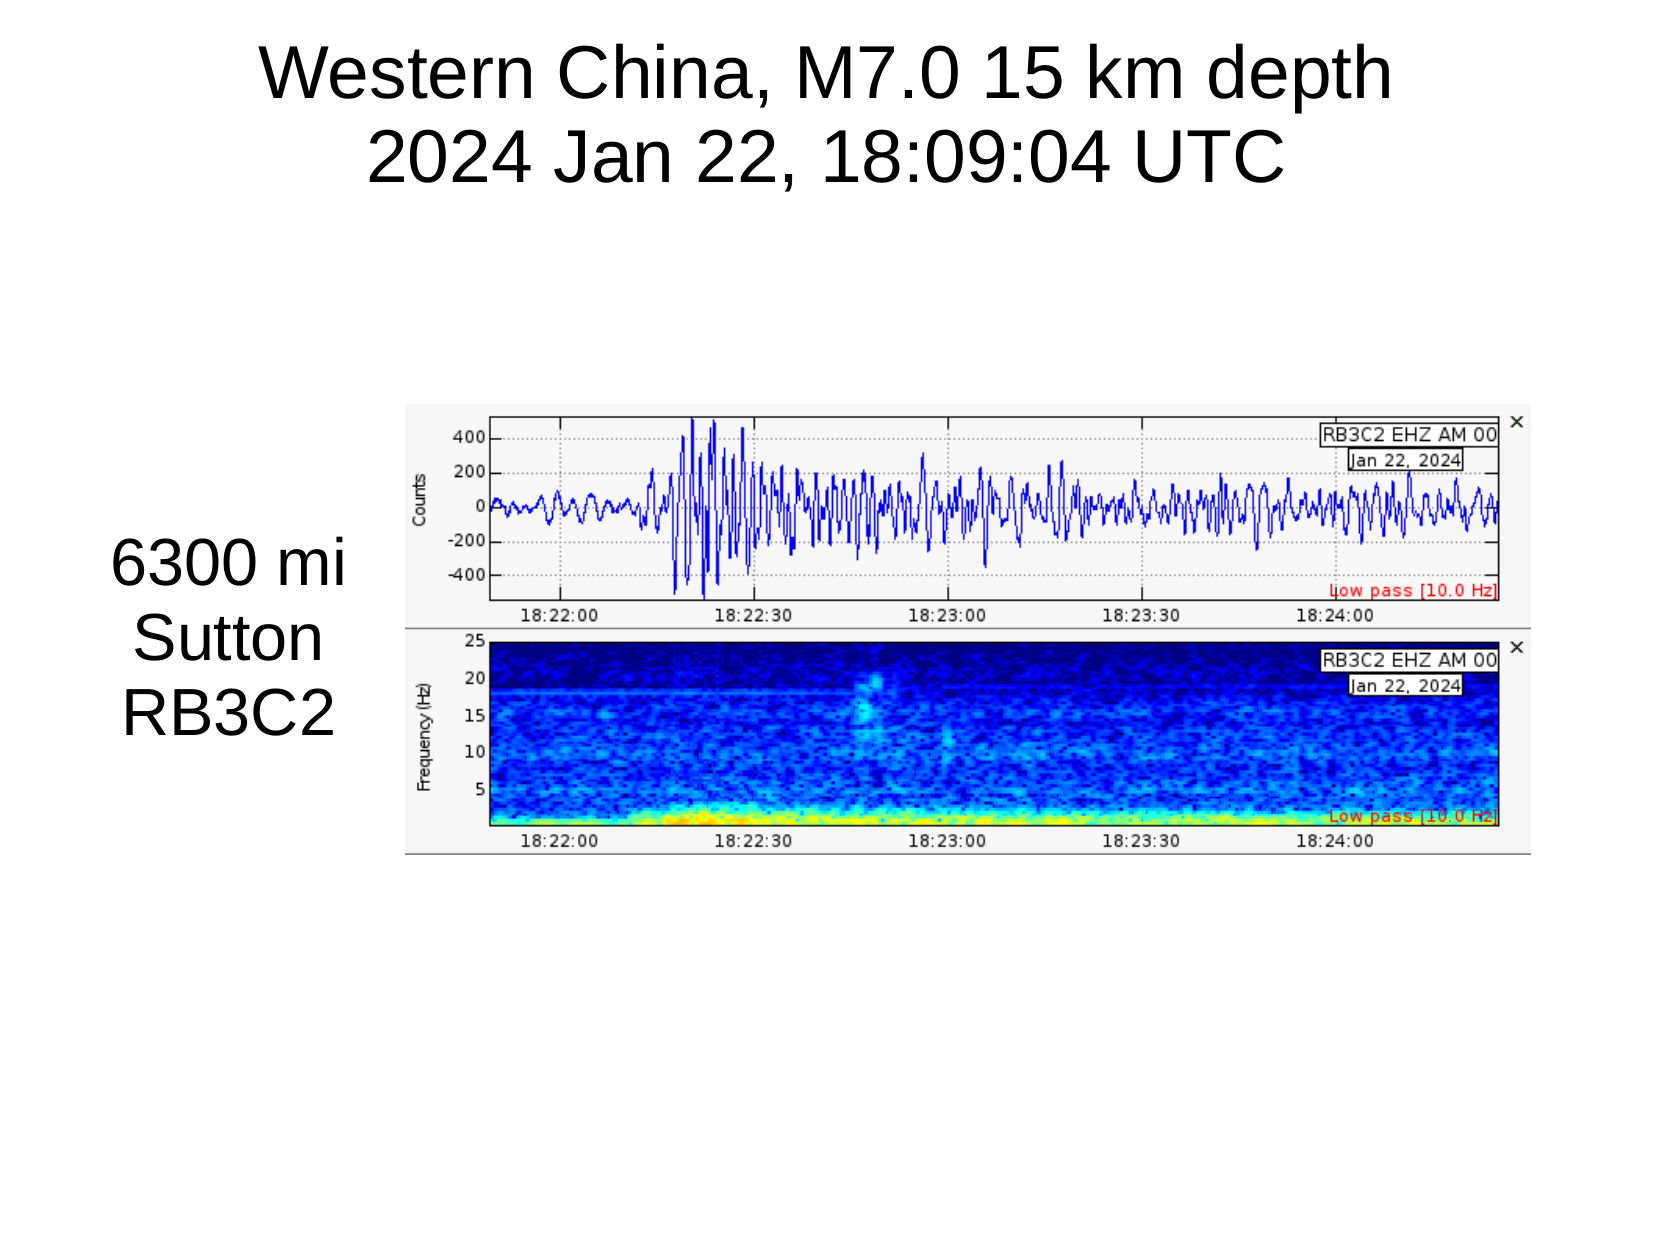

# Western China, M7.0 15 km depth 2024 Jan 22, 18:09:04 UTC
6300 mi
Sutton
RB3C2